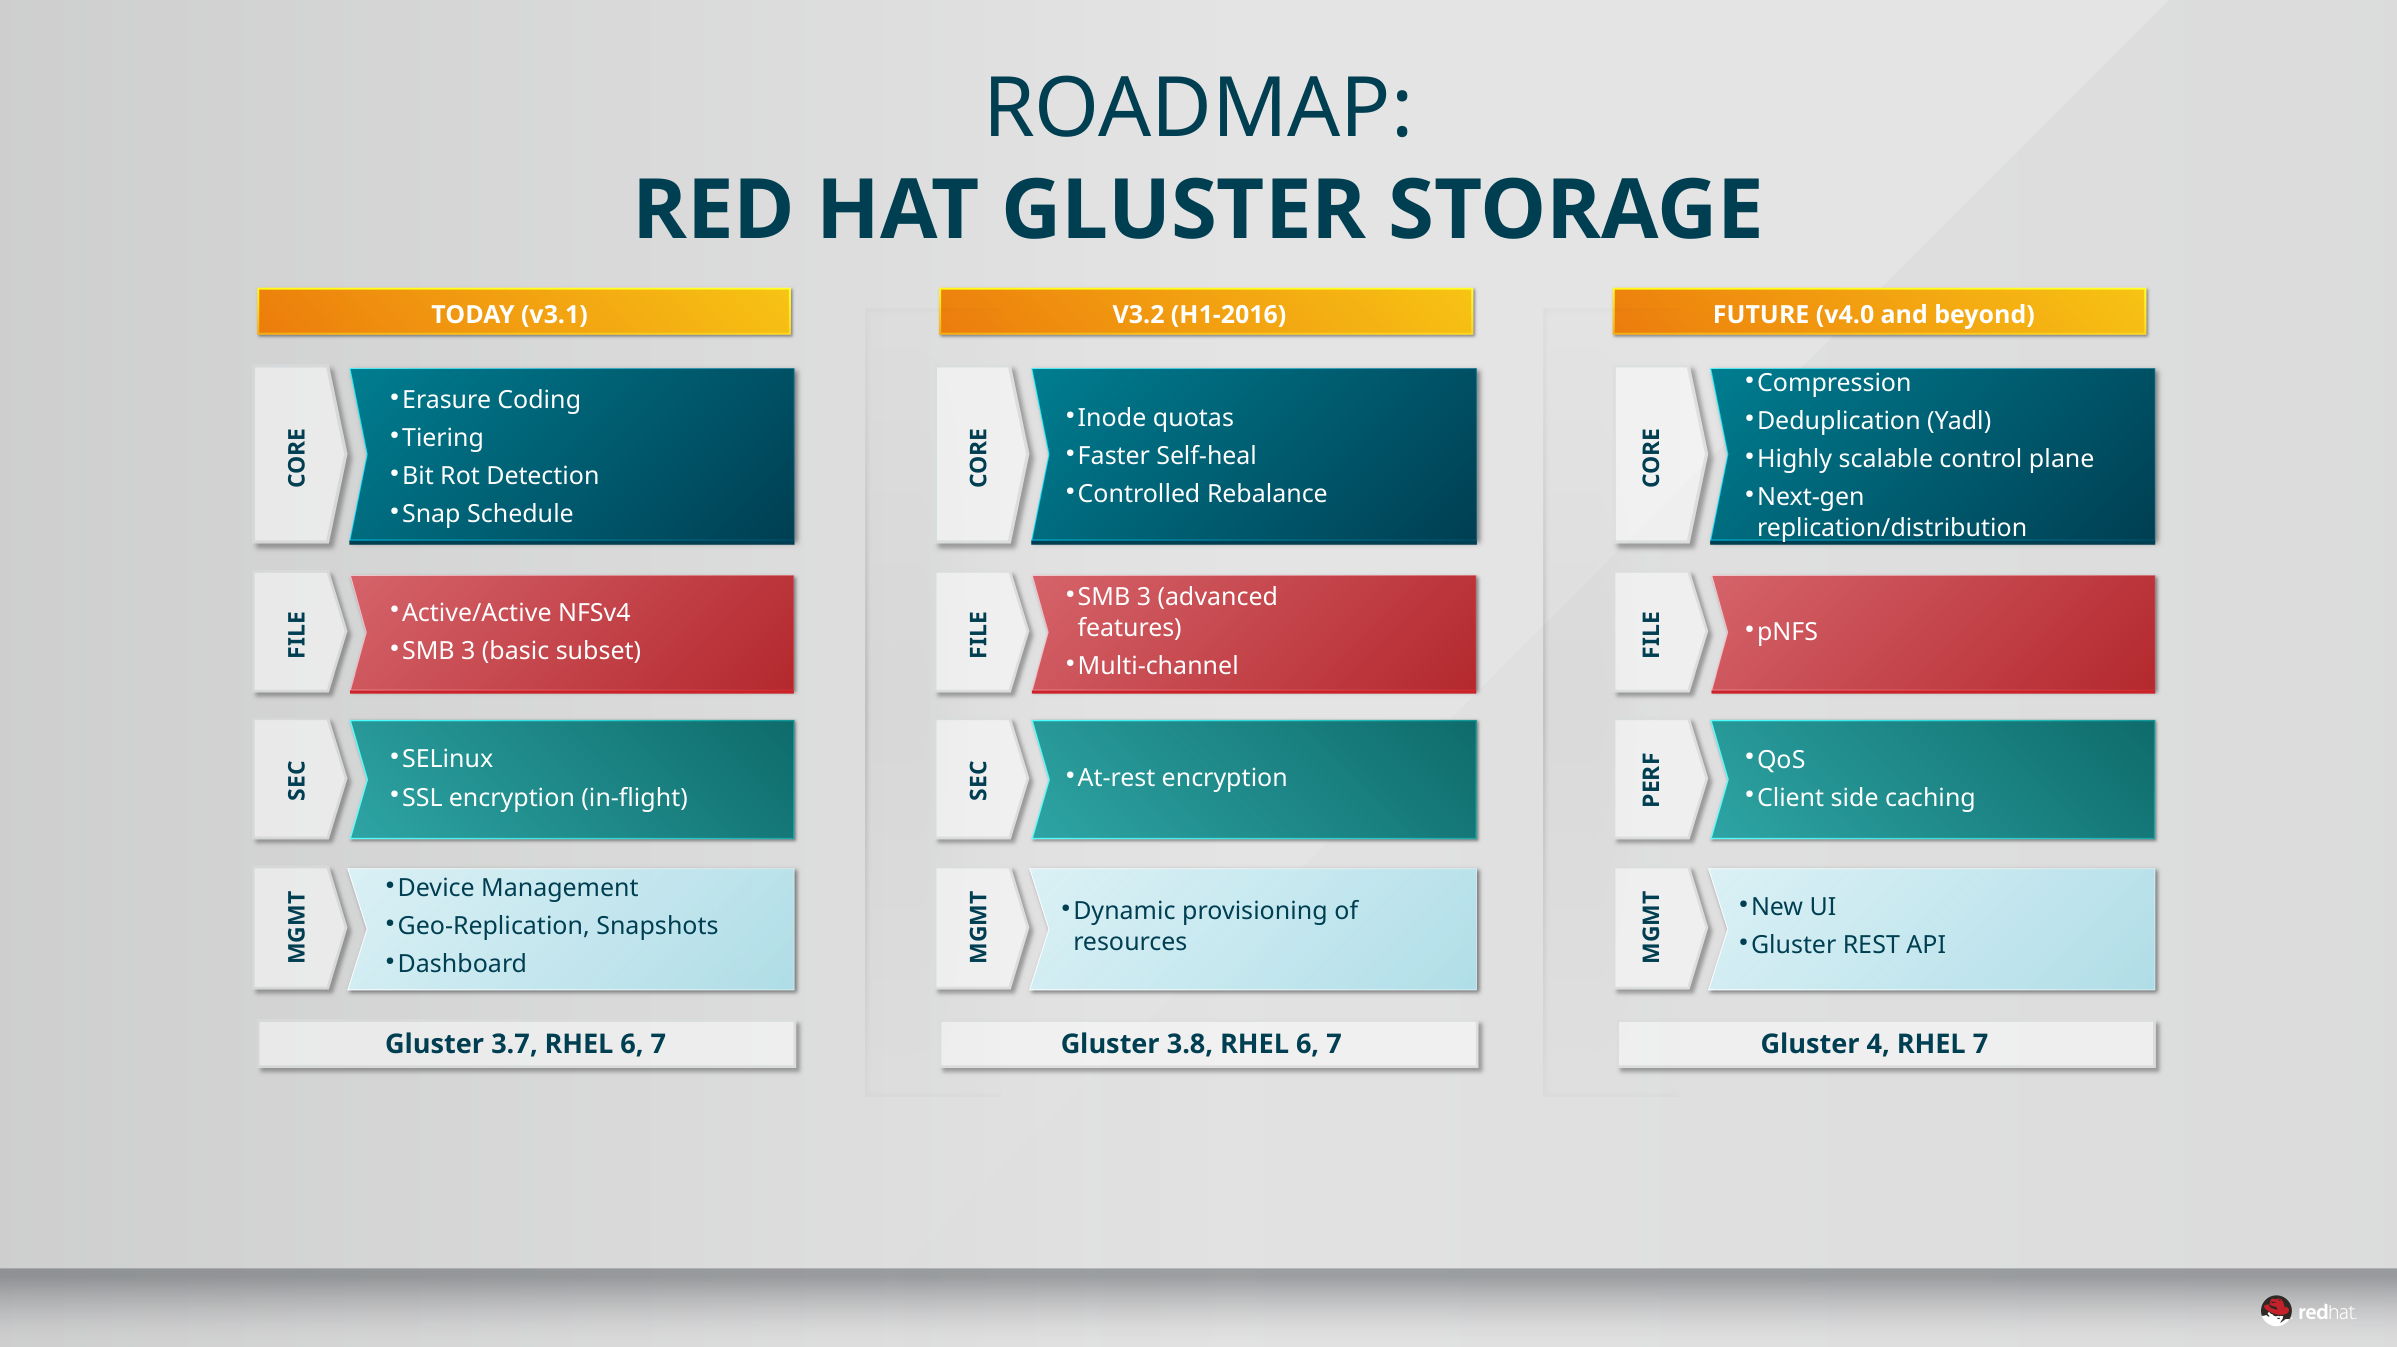

ROADMAP:
RED HAT GLUSTER STORAGE
FUTURE (v4.0 and beyond)
TODAY (v3.1)
V3.2 (H1-2016)
Compression
Deduplication (Yadl)
Highly scalable control plane
Next-gen replication/distribution
Erasure Coding
Tiering
Bit Rot Detection
Snap Schedule
Inode quotas
Faster Self-heal
Controlled Rebalance
CORE
CORE
CORE
SMB 3 (advanced features)
Multi-channel
Active/Active NFSv4
SMB 3 (basic subset)
pNFS
FILE
FILE
FILE
QoS
Client side caching
SELinux
SSL encryption (in-flight)
At-rest encryption
SEC
PERF
SEC
Dynamic provisioning of resources
Device Management
Geo-Replication, Snapshots
Dashboard
New UI
Gluster REST API
MGMT
MGMT
MGMT
Gluster 3.8, RHEL 6, 7
Gluster 4, RHEL 7
Gluster 3.7, RHEL 6, 7